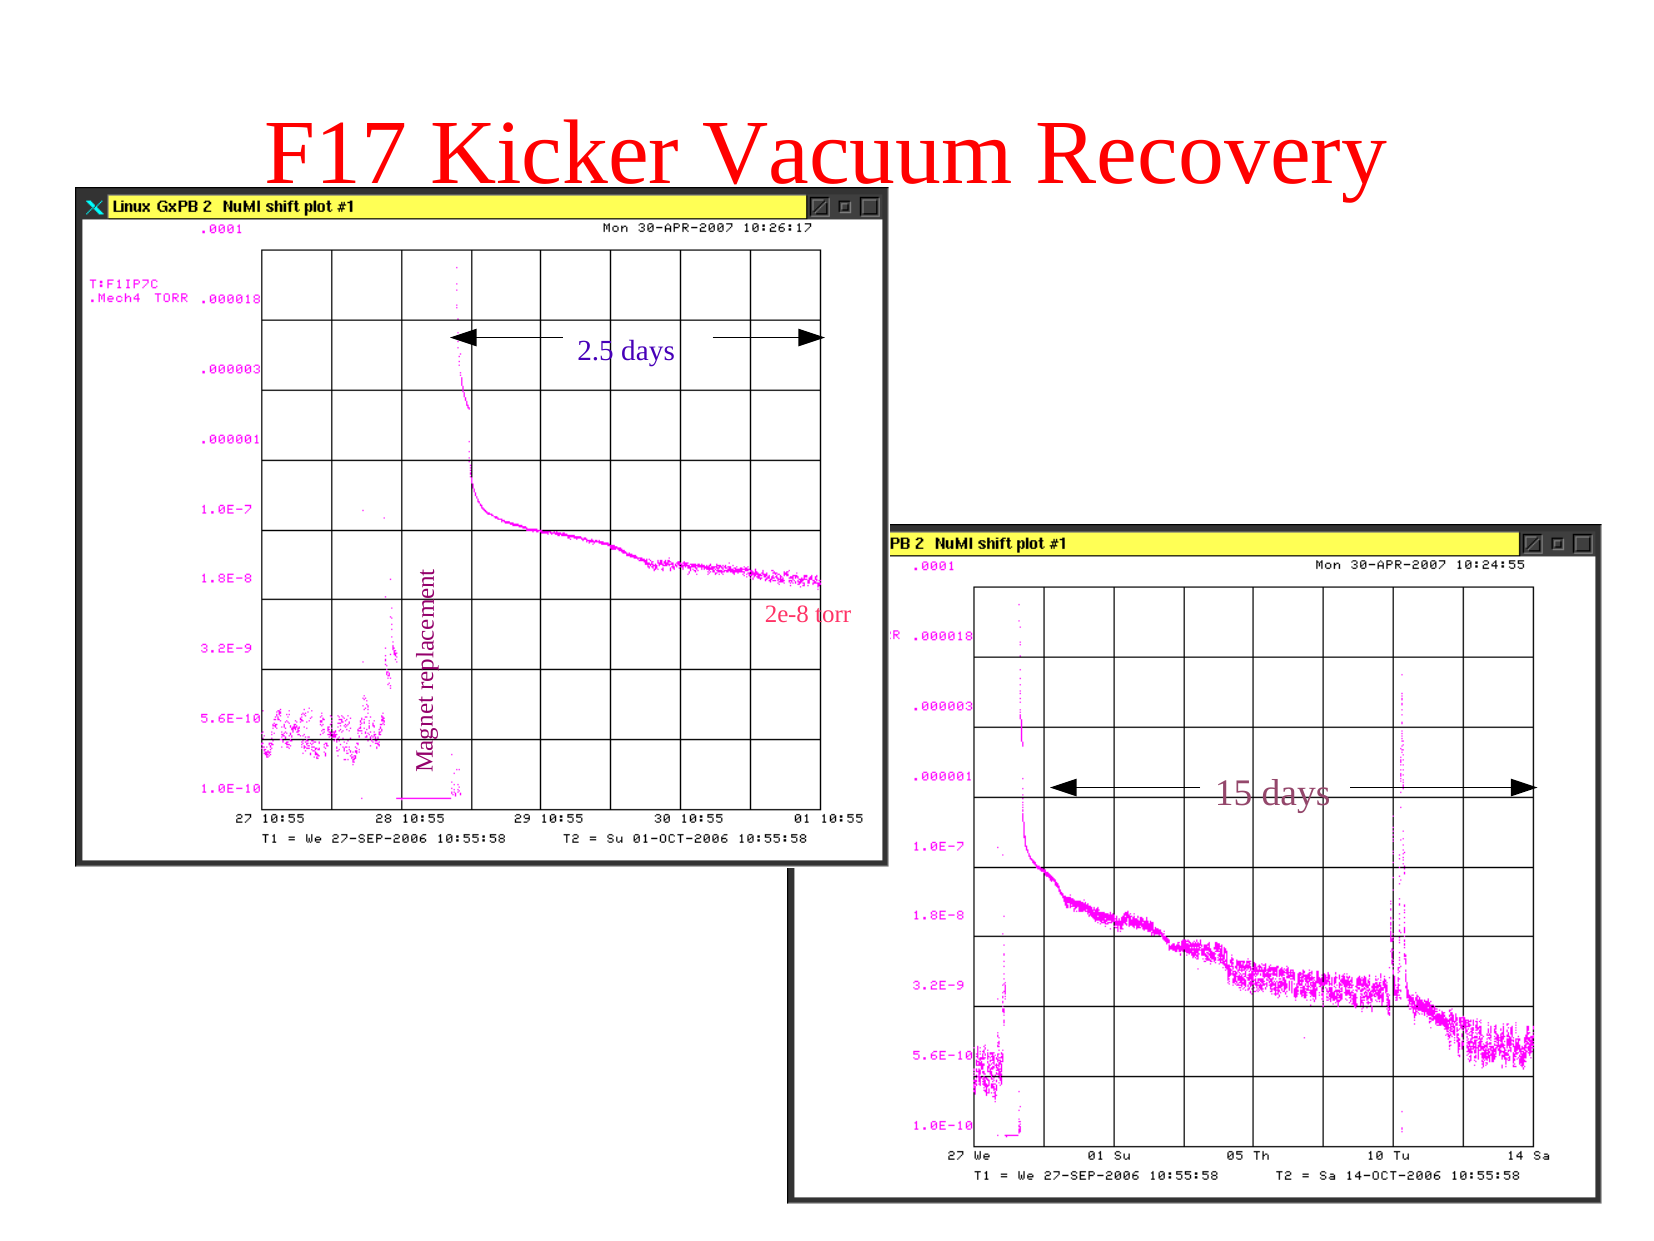

# F17 Kicker Vacuum Recovery
2.5 days
2e-8 torr
Magnet replacement
15 days